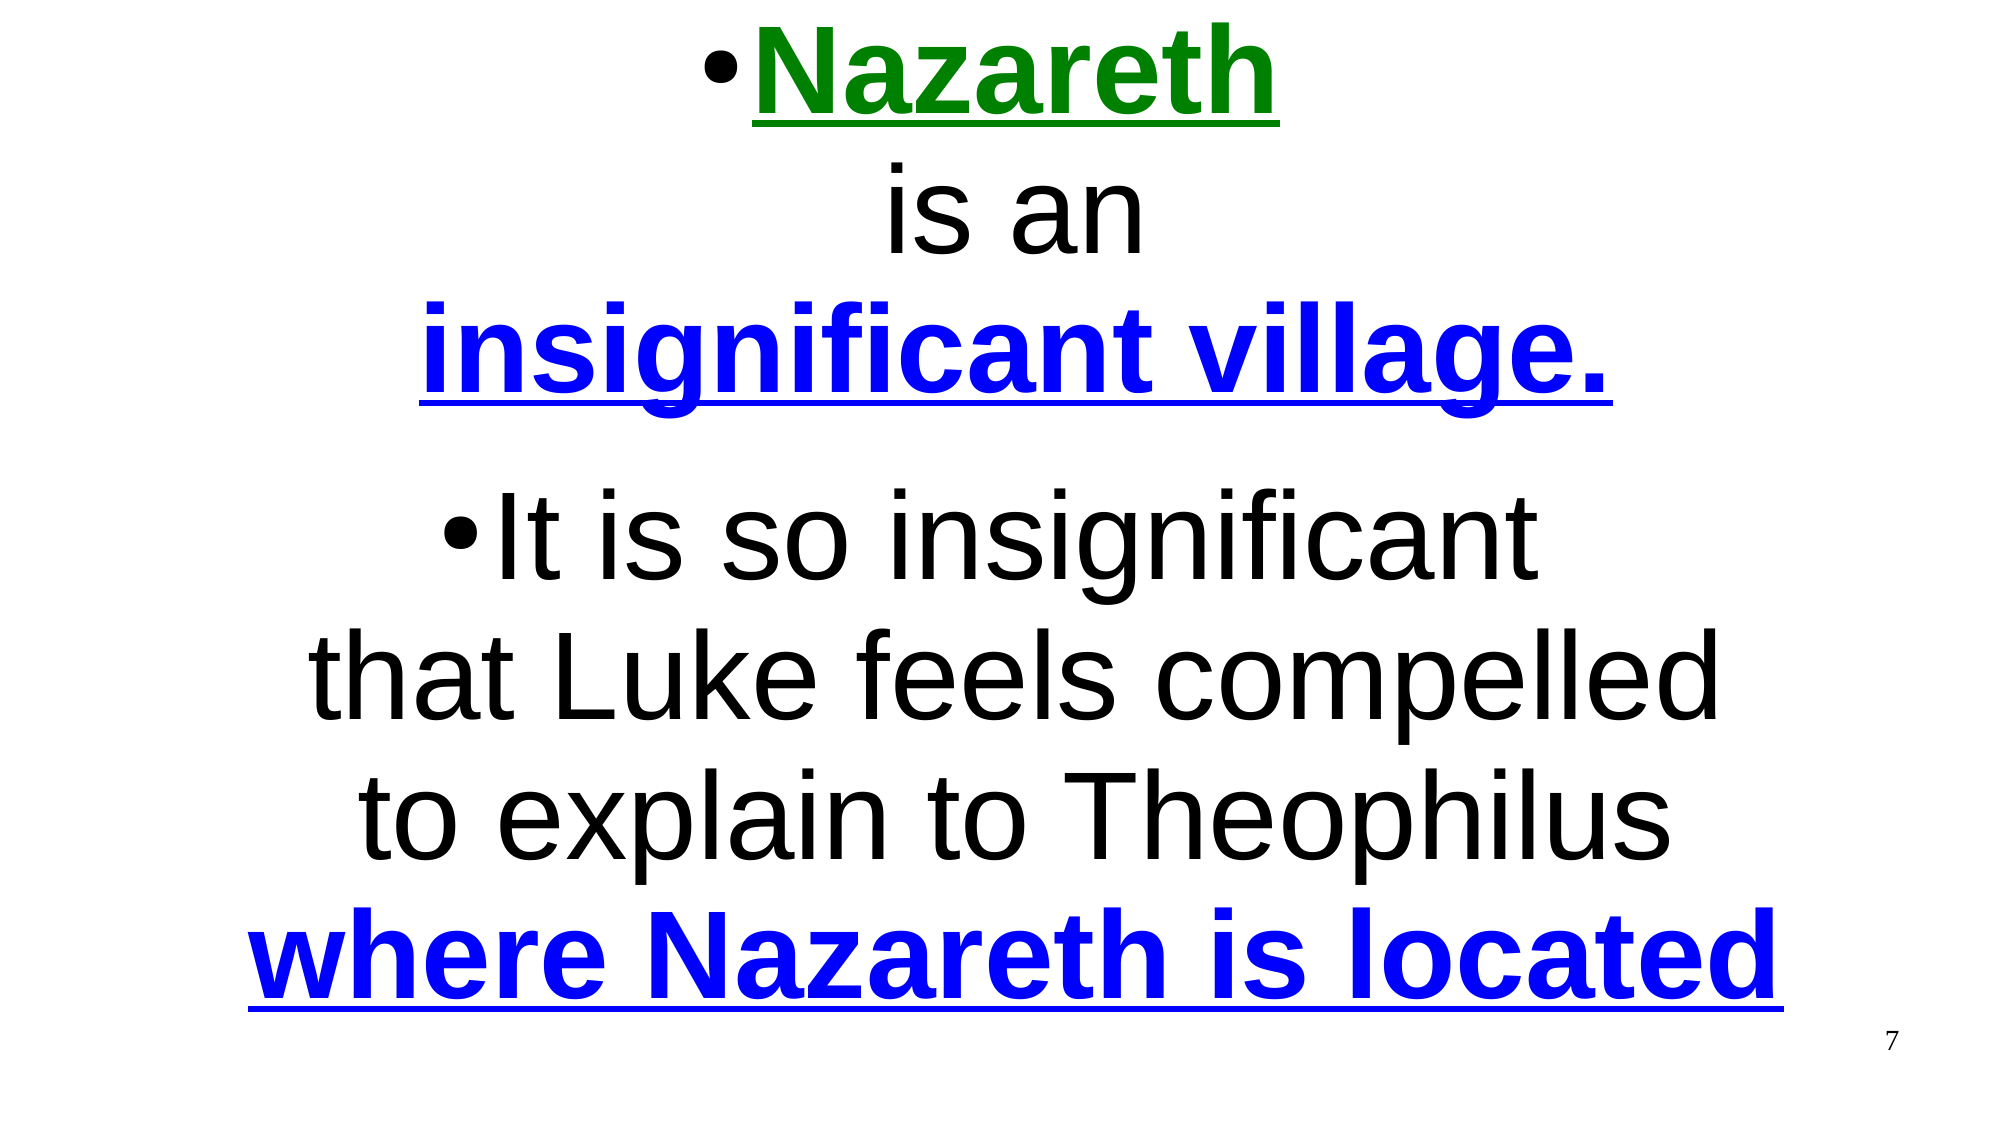

# Nazareth is an insignificant village.
It is so insignificant
that Luke feels compelled
to explain to Theophilus
where Nazareth is located
7